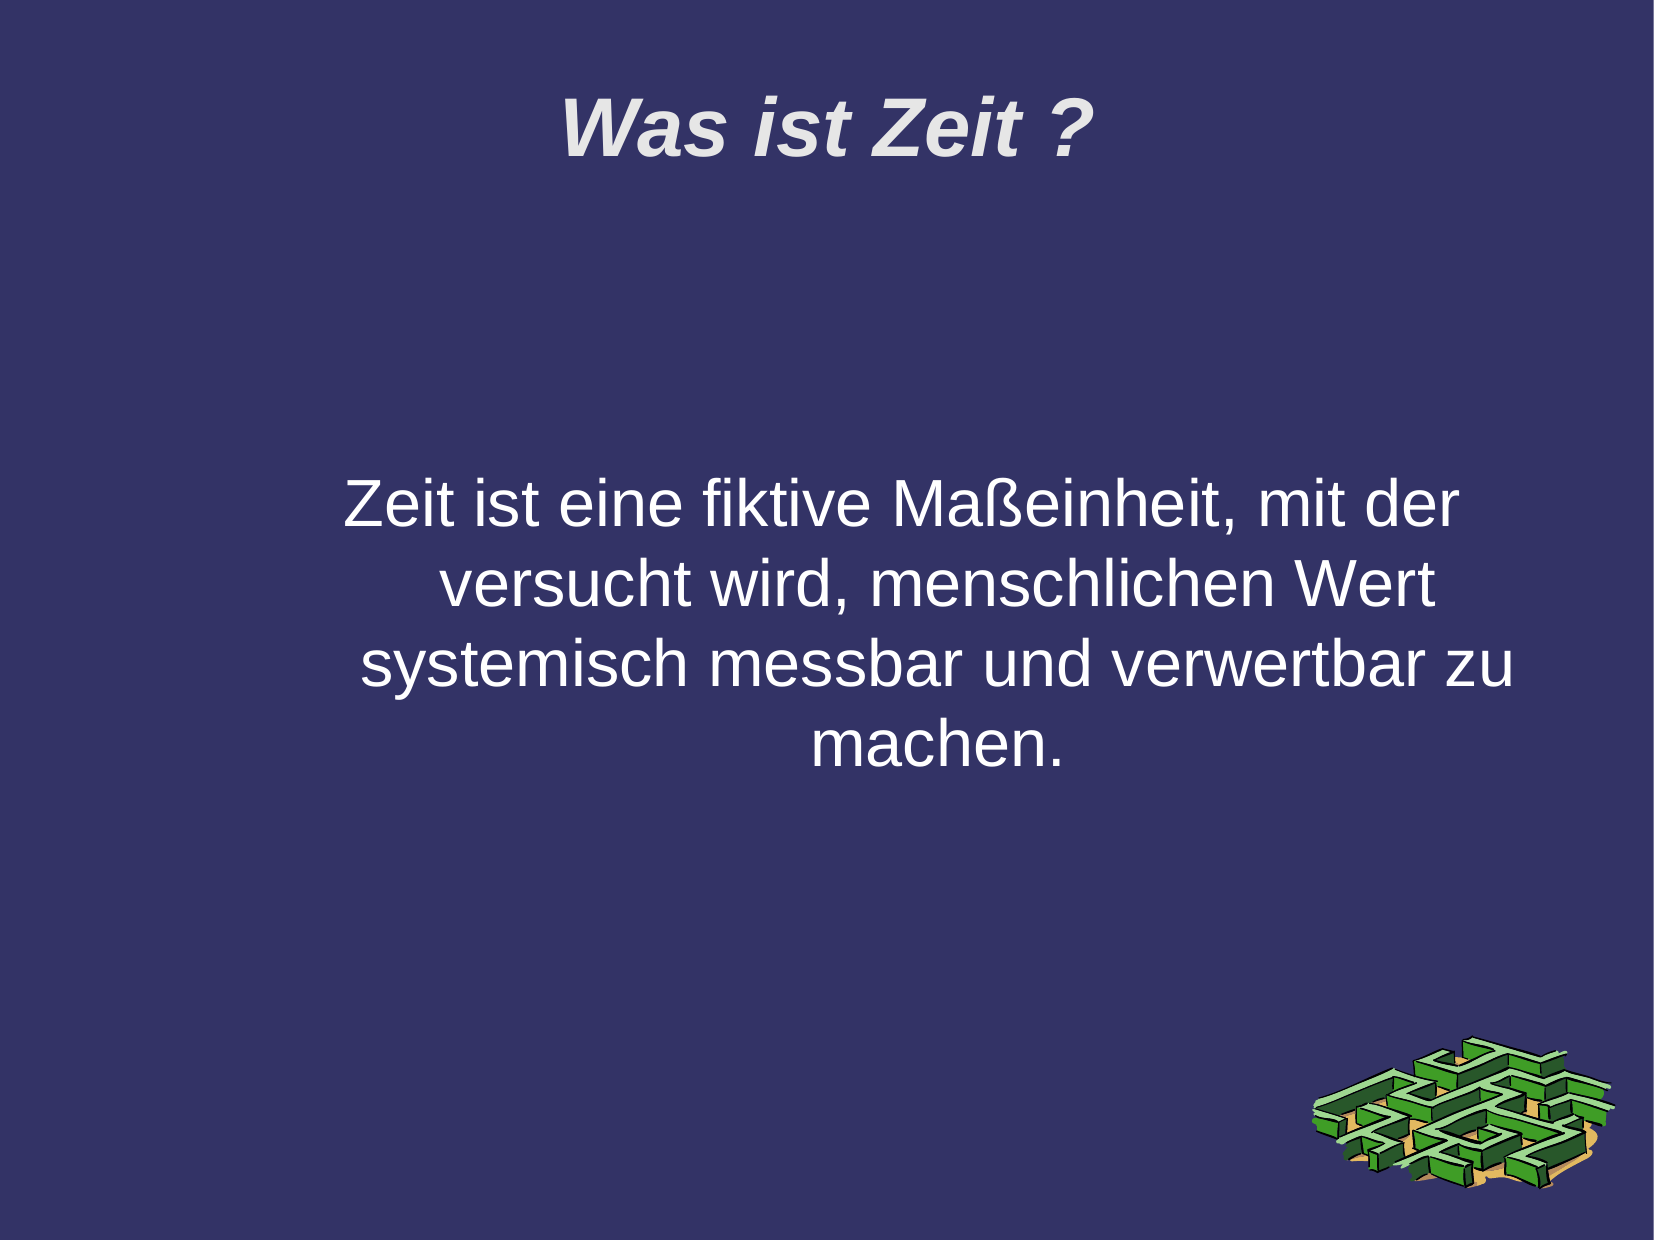

# Was ist Zeit ?
Zeit ist eine fiktive Maßeinheit, mit der versucht wird, menschlichen Wert systemisch messbar und verwertbar zu machen.